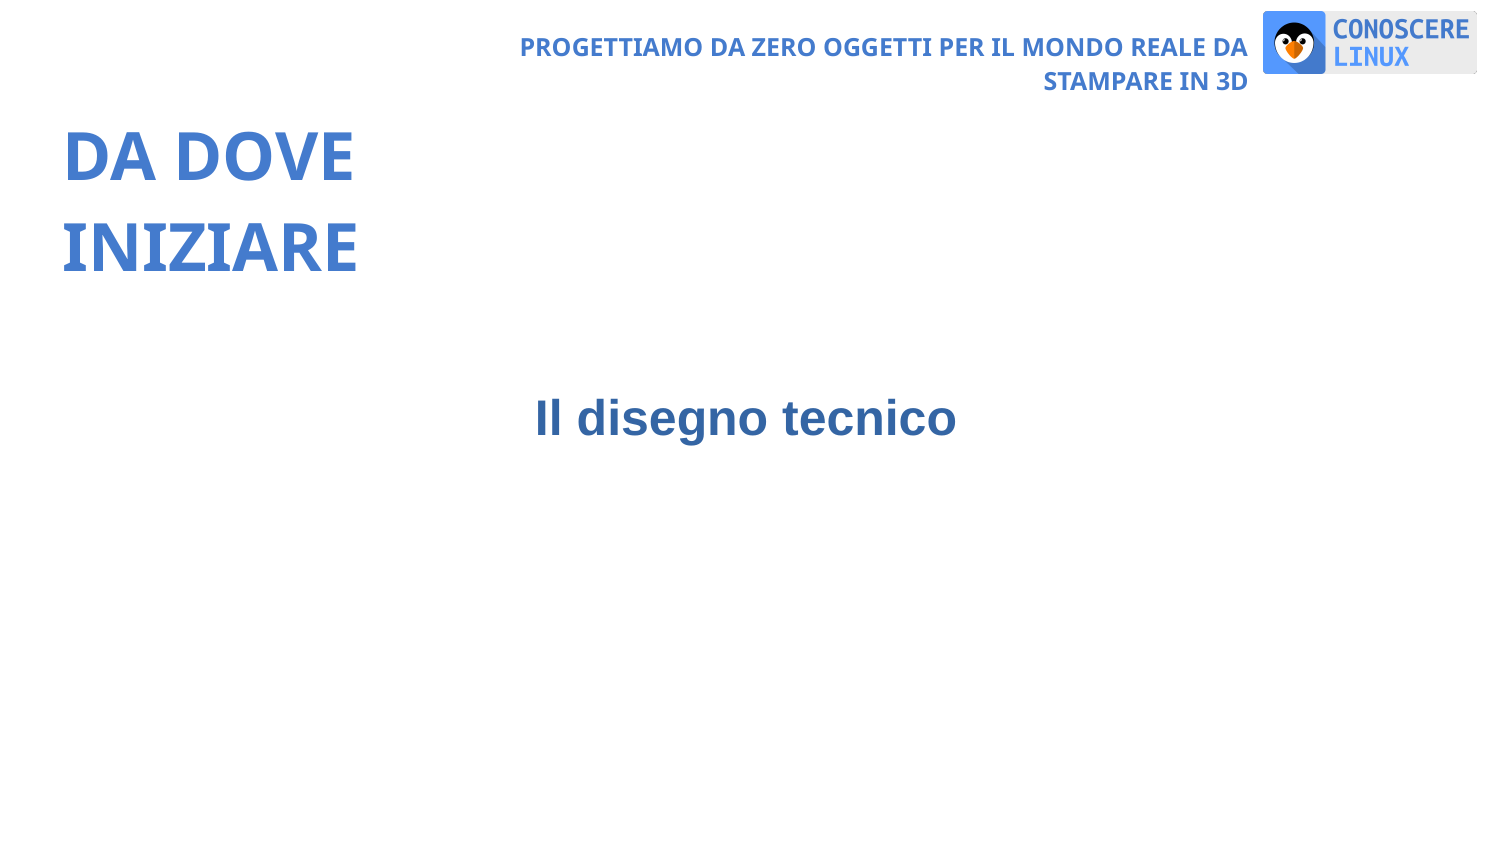

PROGETTIAMO DA ZERO OGGETTI PER IL MONDO REALE DA STAMPARE IN 3D
DA DOVE INIZIARE
# Il disegno tecnico